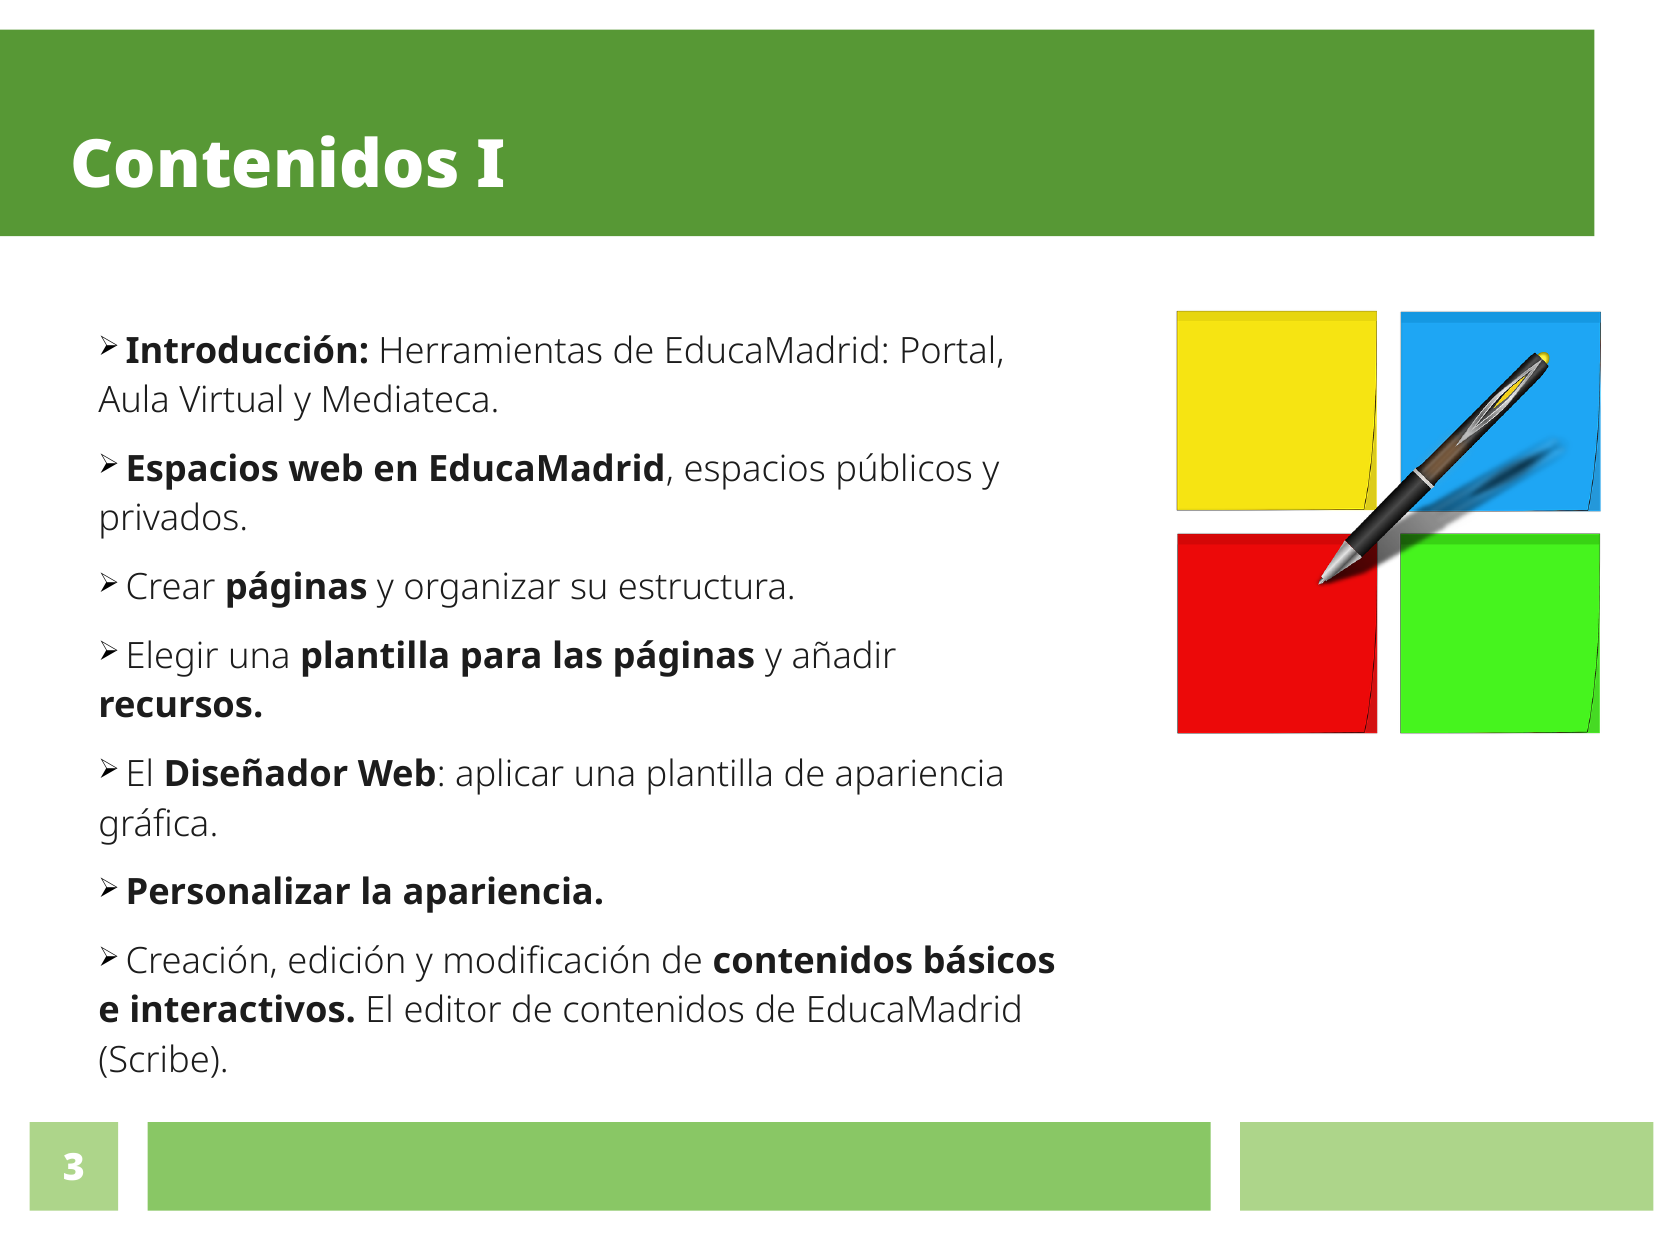

# Contenidos I
 Introducción: Herramientas de EducaMadrid: Portal, Aula Virtual y Mediateca.
 Espacios web en EducaMadrid, espacios públicos y privados.
 Crear páginas y organizar su estructura.
 Elegir una plantilla para las páginas y añadir recursos.
 El Diseñador Web: aplicar una plantilla de apariencia gráfica.
 Personalizar la apariencia.
 Creación, edición y modificación de contenidos básicos e interactivos. El editor de contenidos de EducaMadrid (Scribe).
3